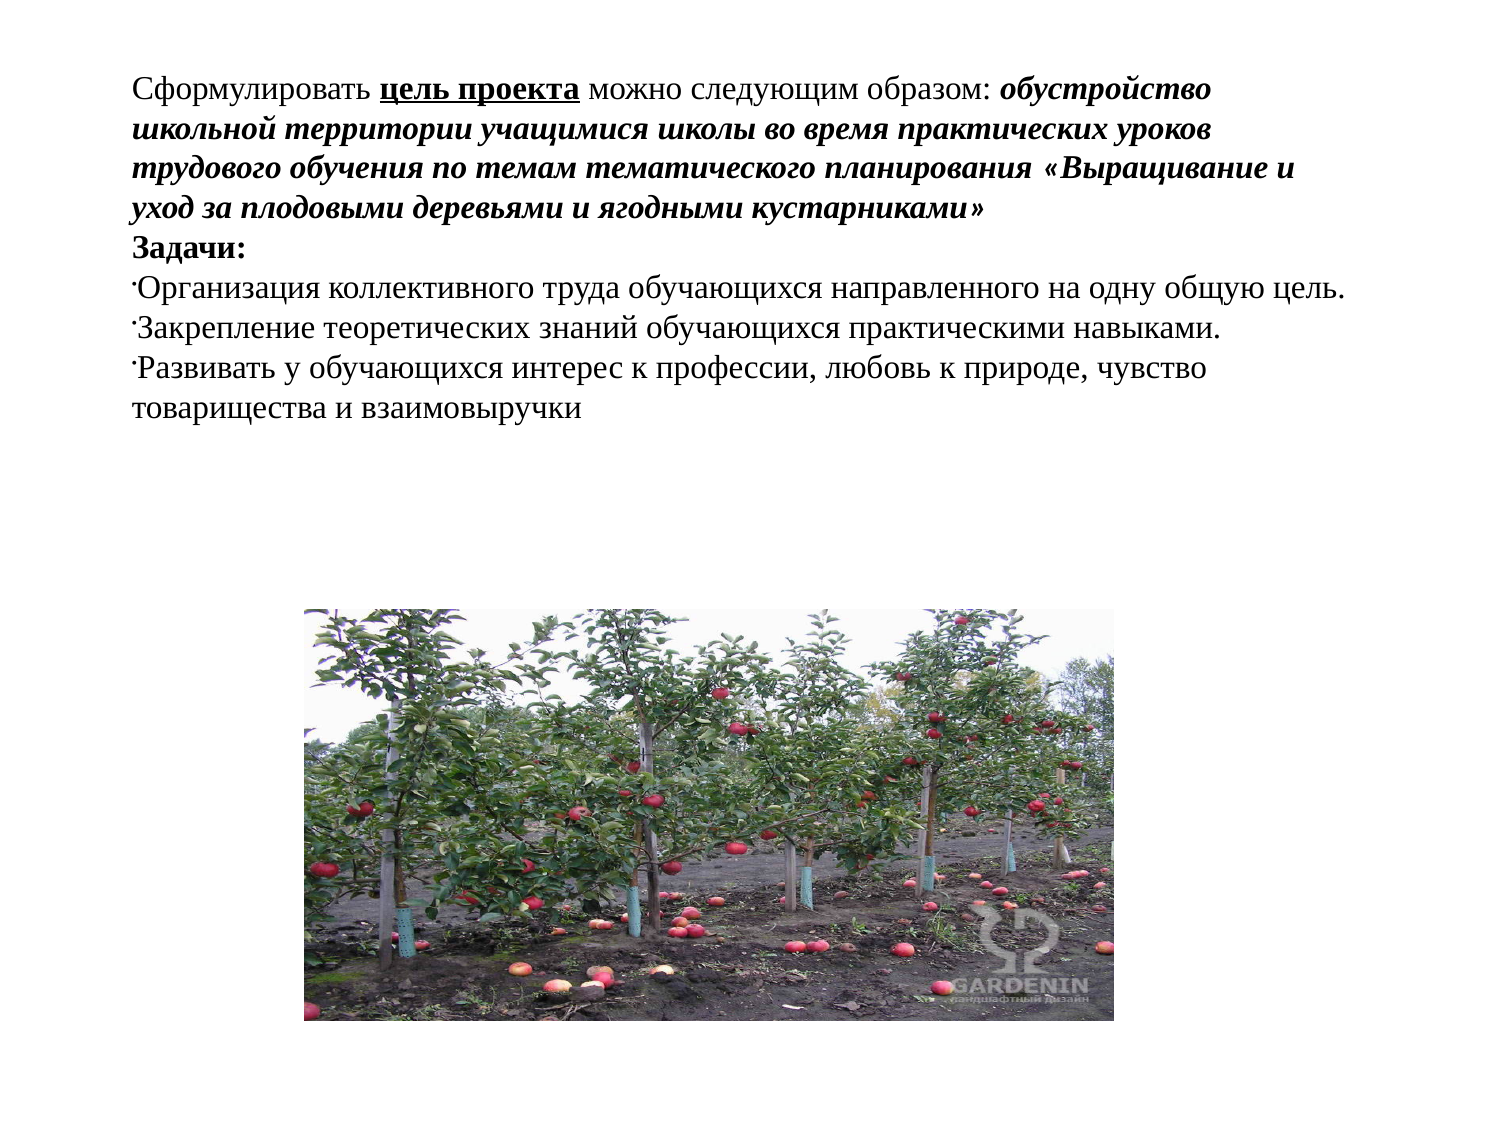

Сформулировать цель проекта можно следующим образом: обустройство школьной территории учащимися школы во время практических уроков трудового обучения по темам тематического планирования «Выращивание и уход за плодовыми деревьями и ягодными кустарниками»
Задачи:
Организация коллективного труда обучающихся направленного на одну общую цель.
Закрепление теоретических знаний обучающихся практическими навыками.
Развивать у обучающихся интерес к профессии, любовь к природе, чувство товарищества и взаимовыручки